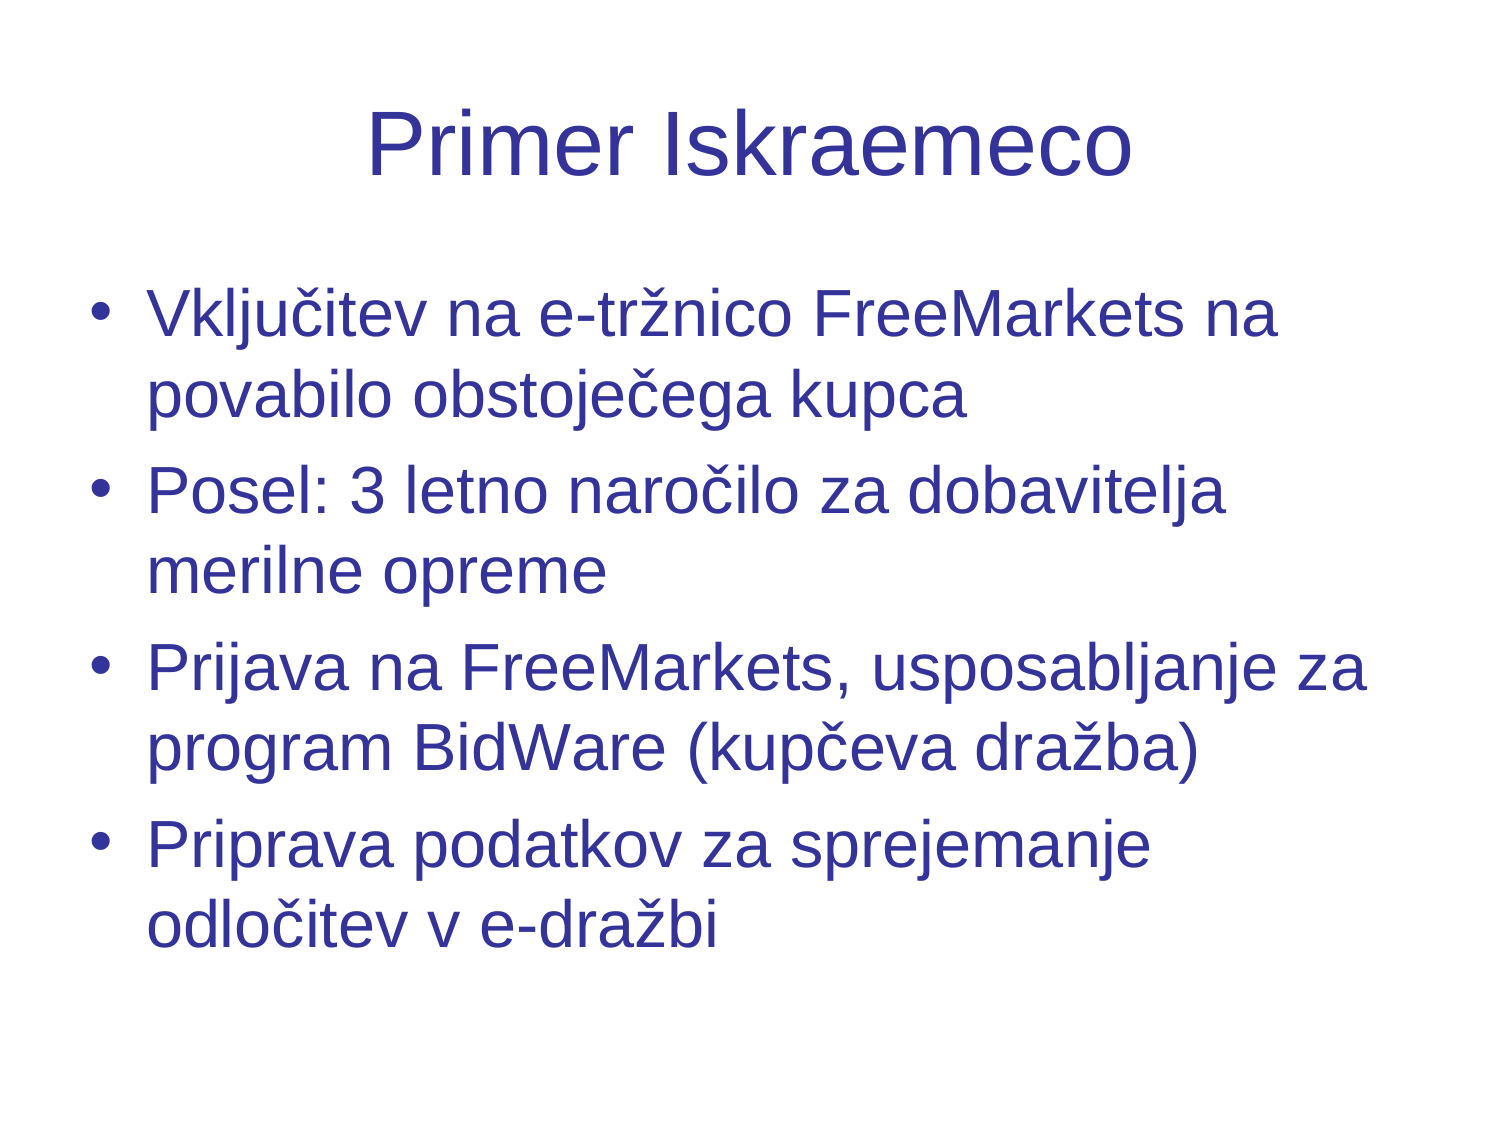

# Primer Iskraemeco
Vključitev na e-tržnico FreeMarkets na povabilo obstoječega kupca
Posel: 3 letno naročilo za dobavitelja merilne opreme
Prijava na FreeMarkets, usposabljanje za program BidWare (kupčeva dražba)
Priprava podatkov za sprejemanje odločitev v e-dražbi